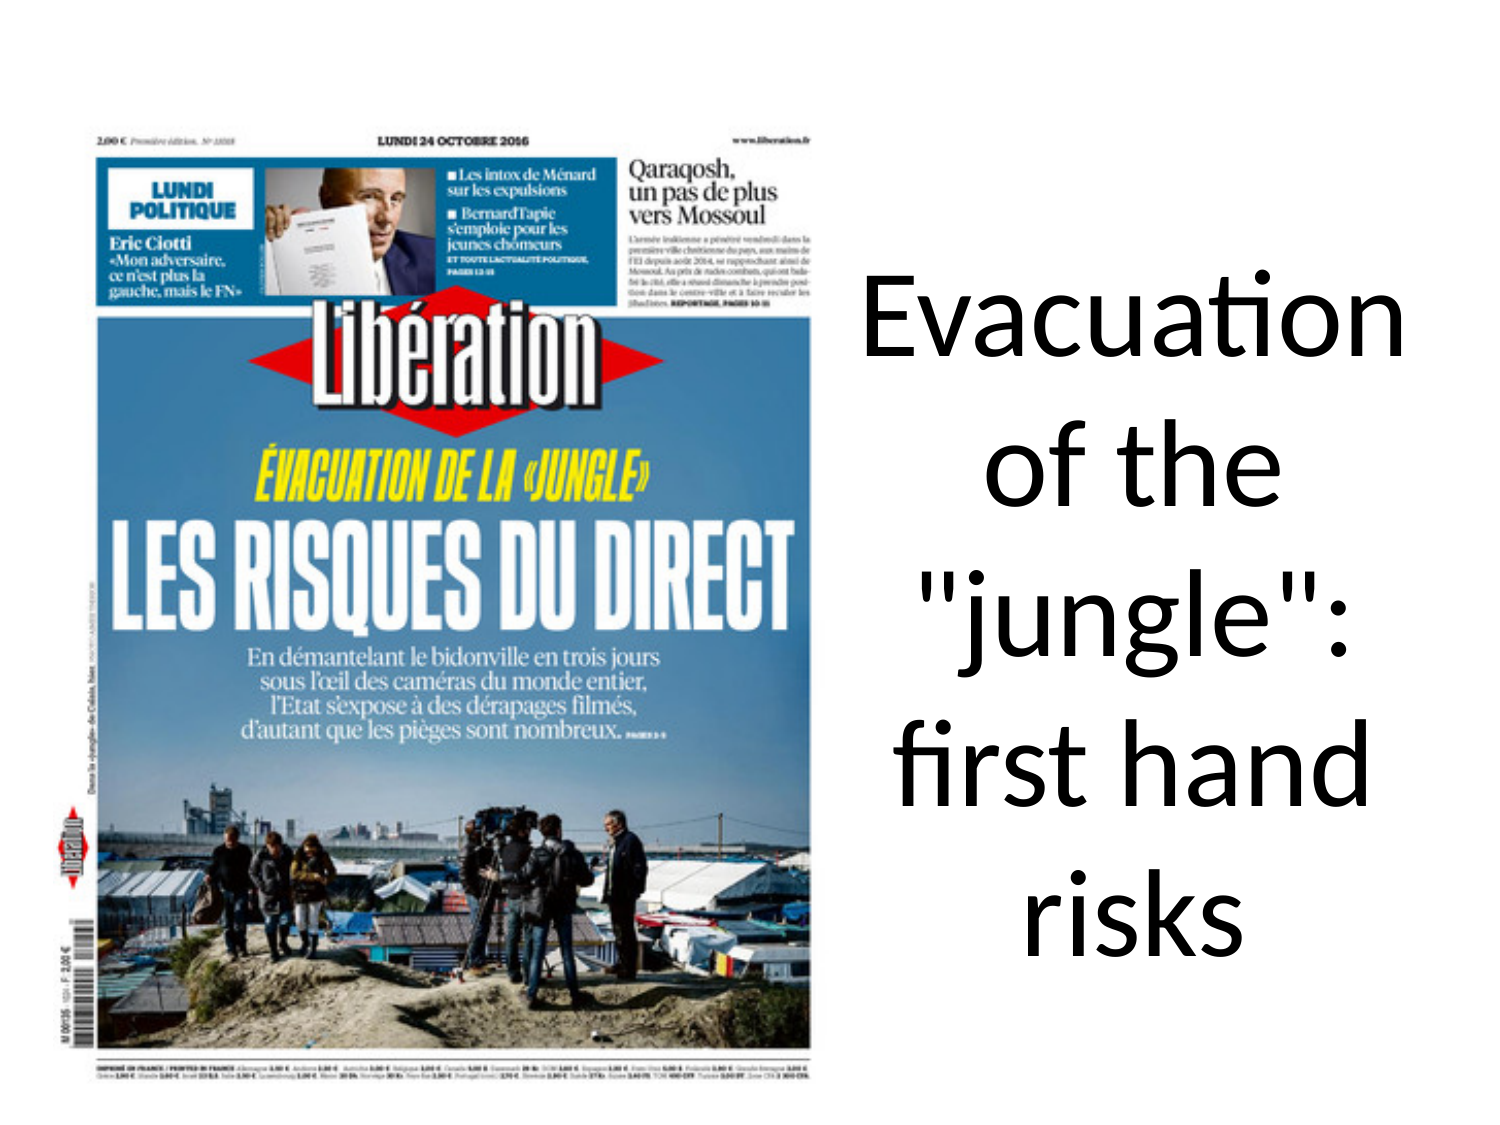

Evacuation of the "jungle": first hand risks